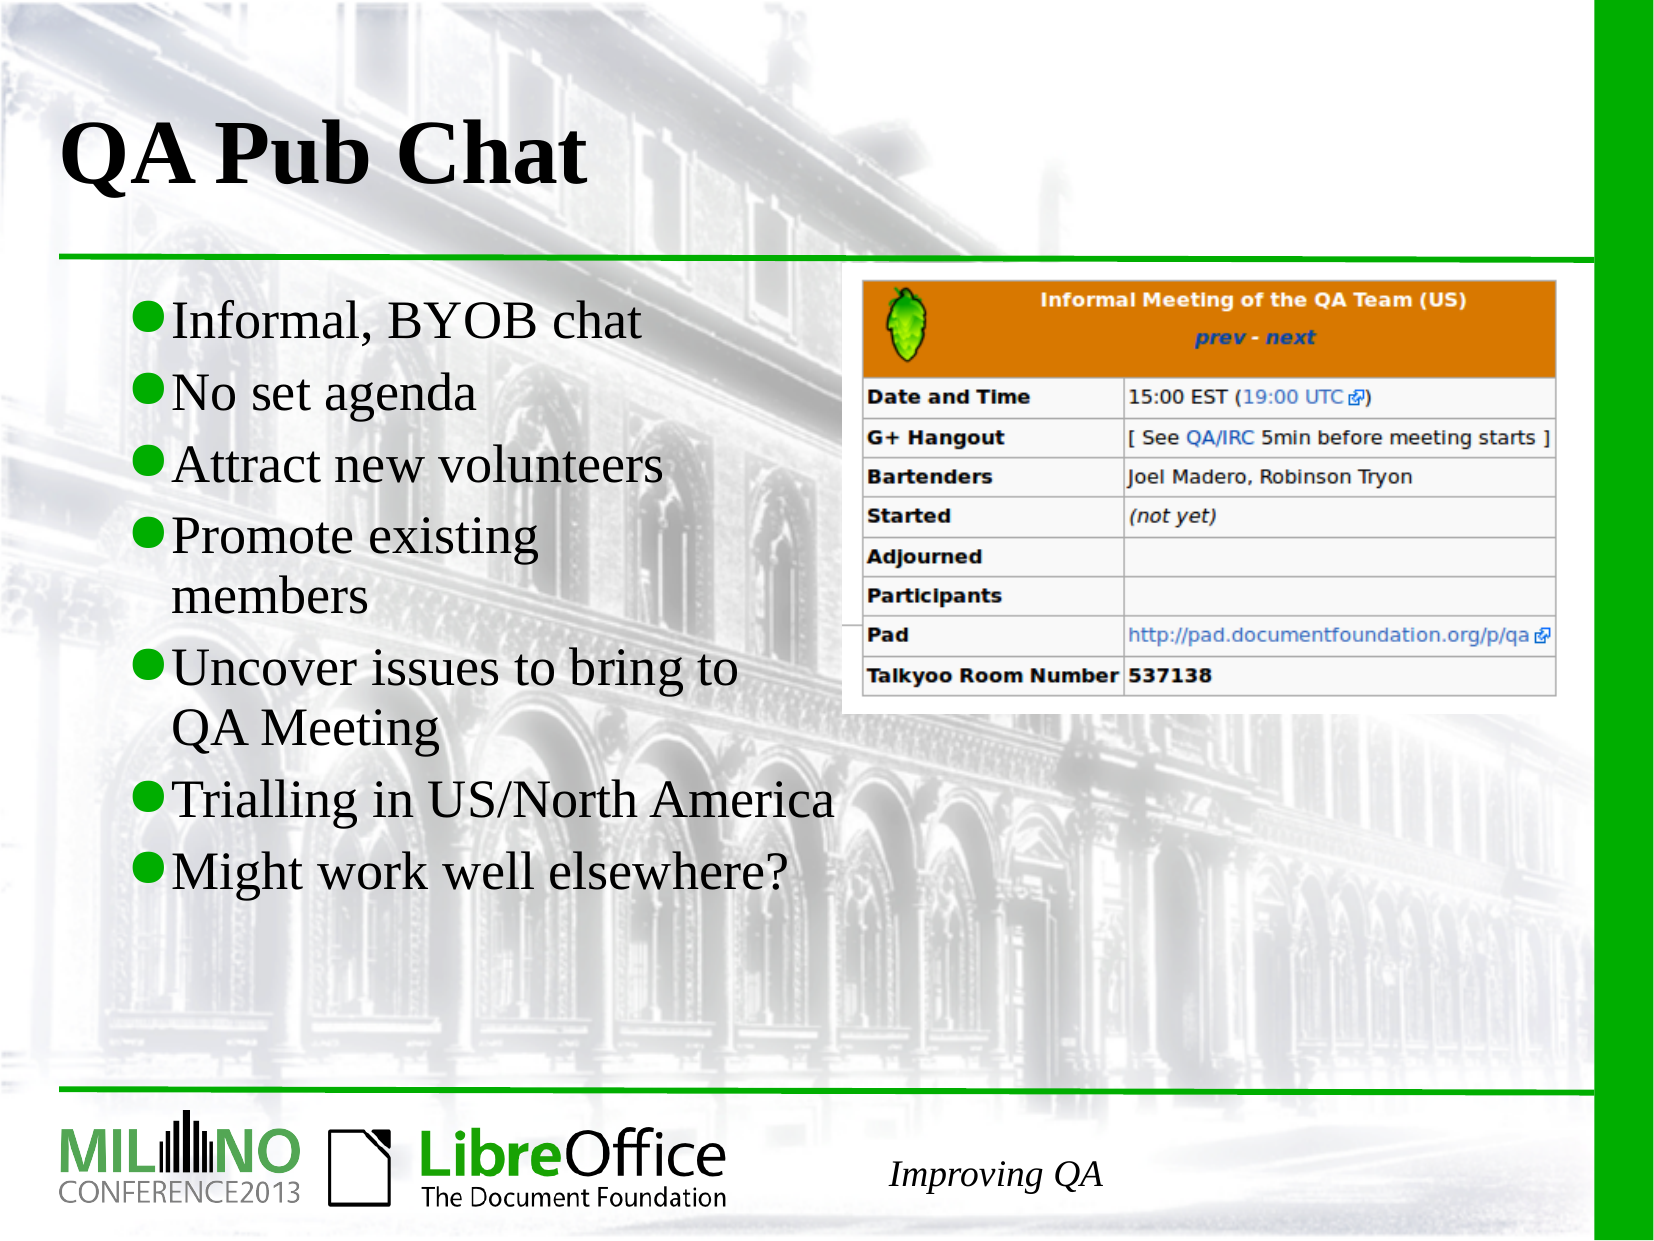

# QA Pub Chat
Informal, BYOB chat
No set agenda
Attract new volunteers
Promote existing
members
Uncover issues to bring to
QA Meeting
Trialling in US/North America
Might work well elsewhere?